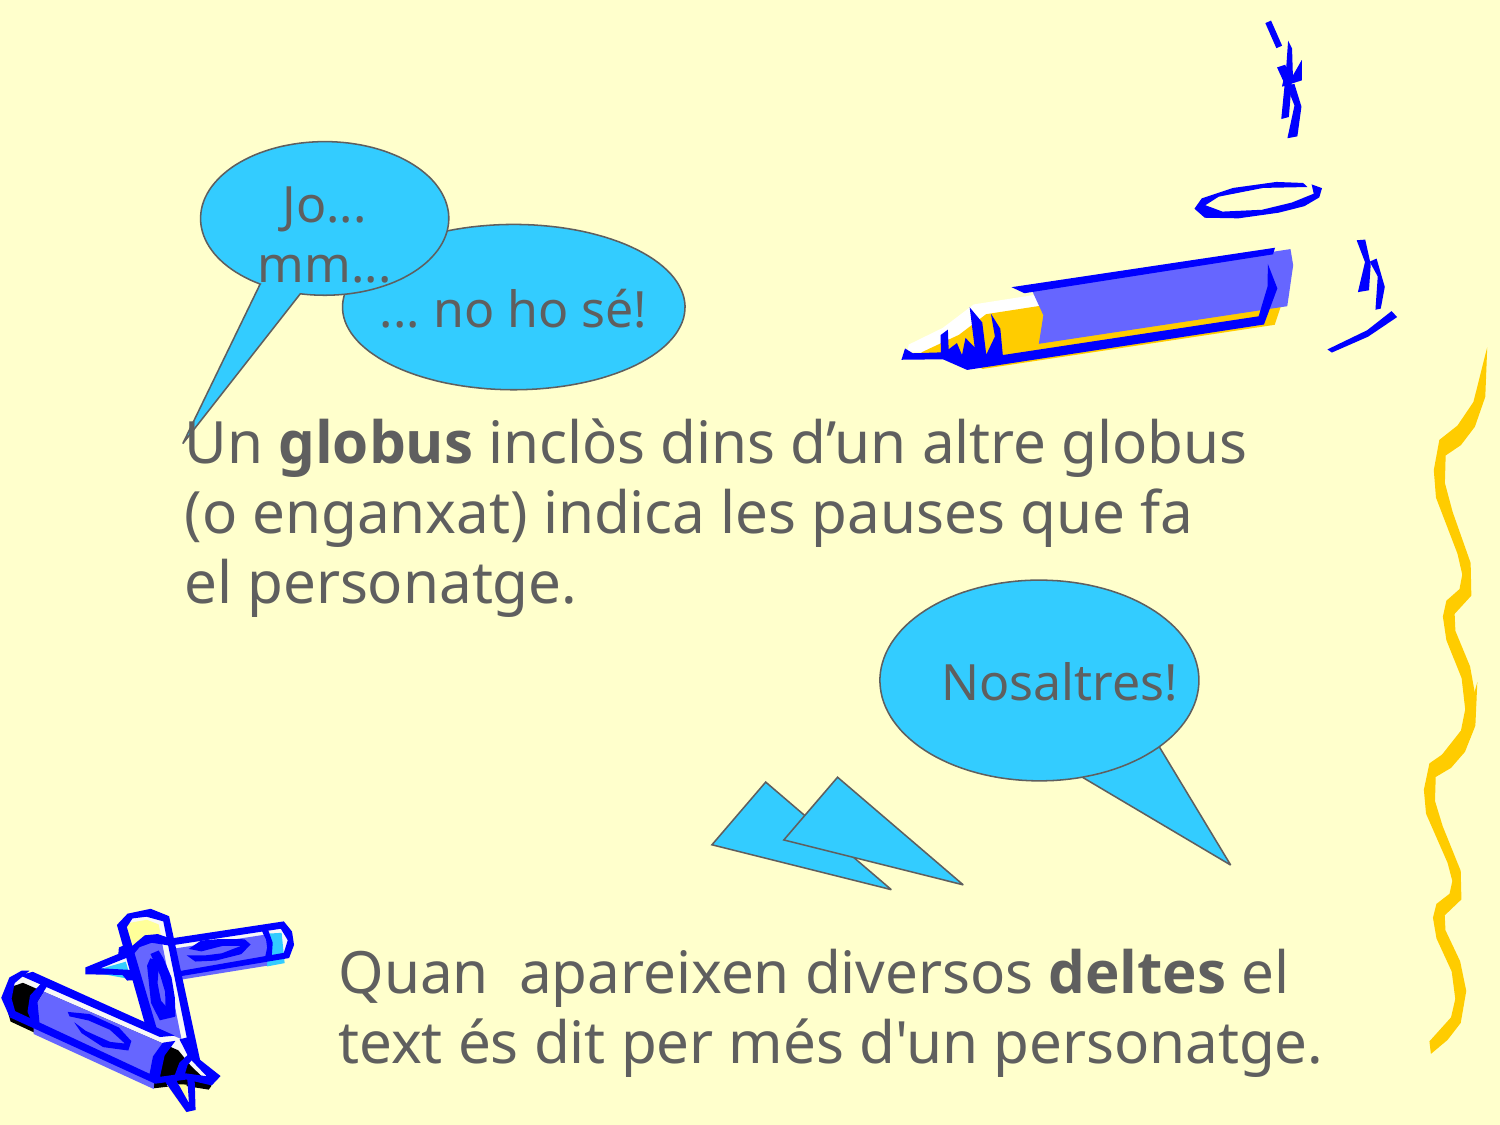

Jo... mm...
... no ho sé!
Un globus inclòs dins d’un altre globus (o enganxat) indica les pauses que fa el personatge.
Nosaltres!
Quan apareixen diversos deltes el text és dit per més d'un personatge.